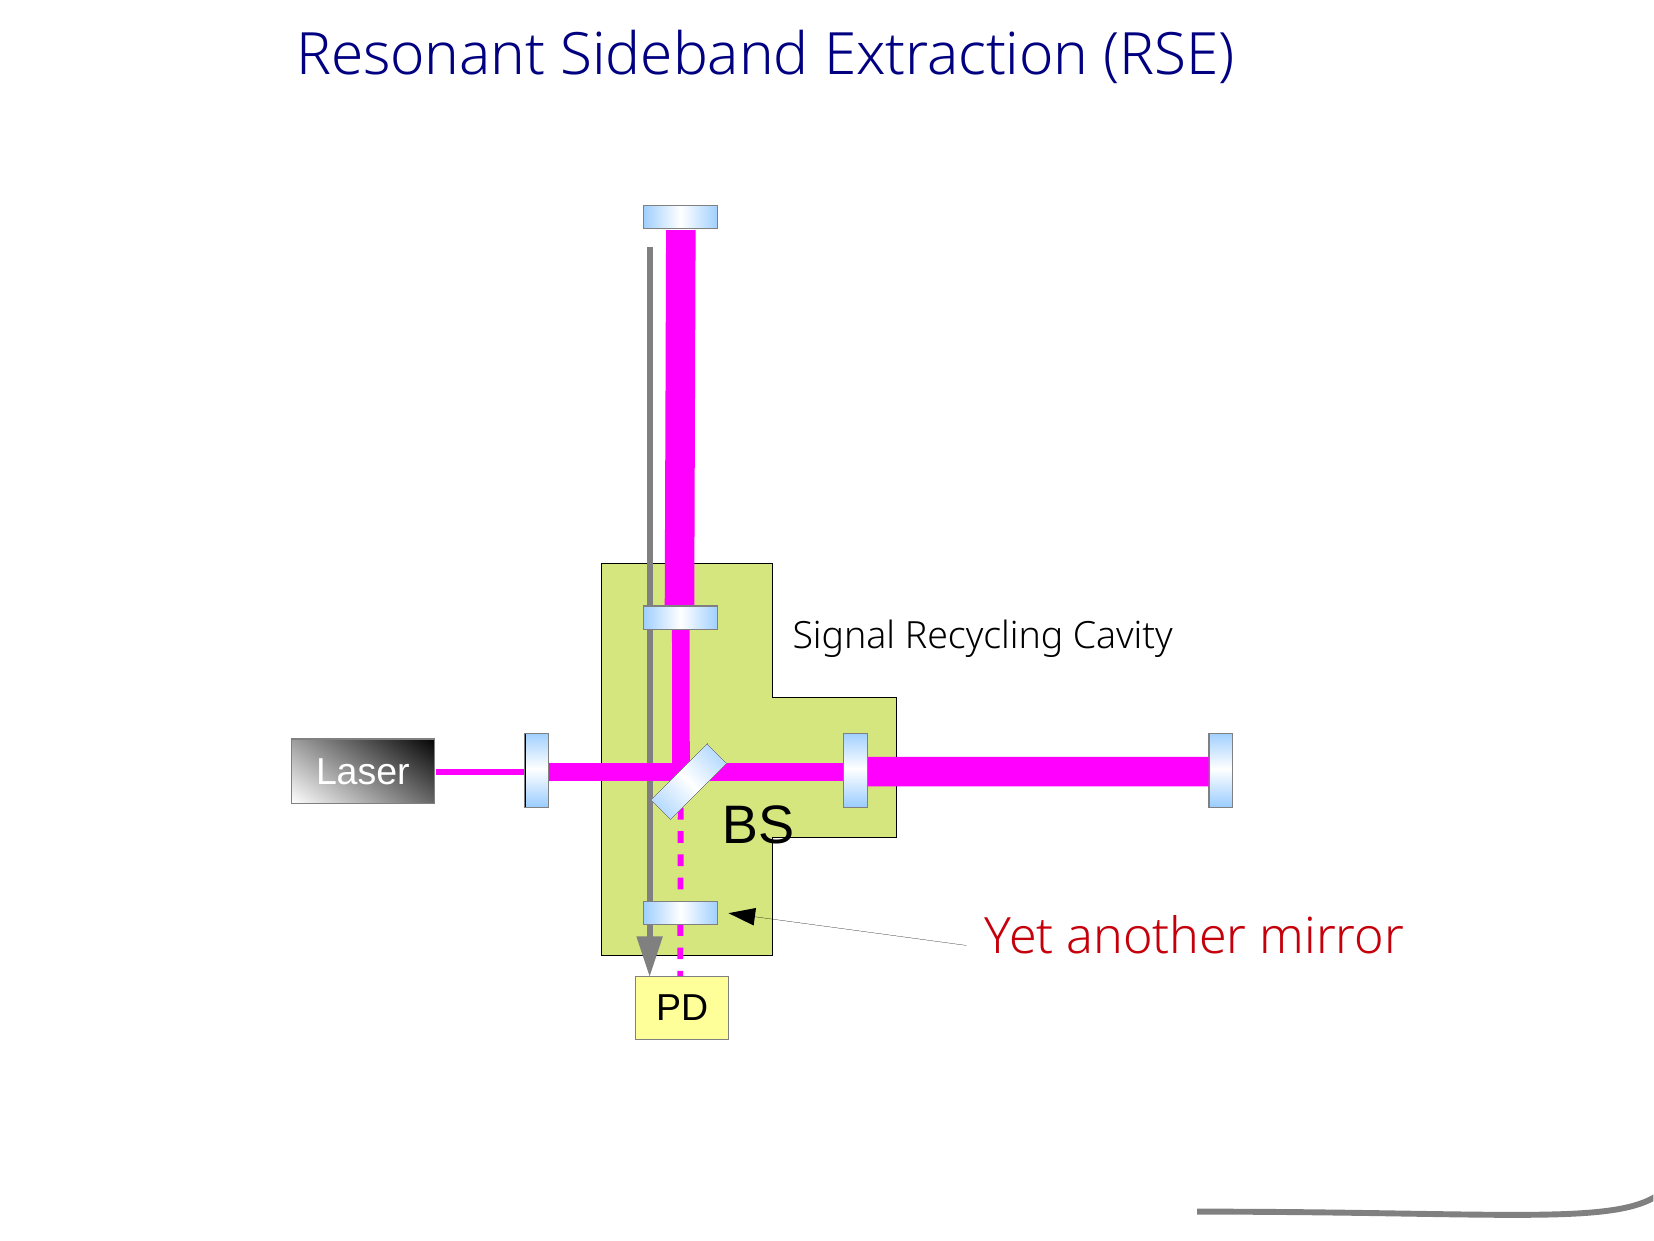

Resonant Sideband Extraction (RSE)
Signal Recycling Cavity
Laser
BS
Yet another mirror
PD